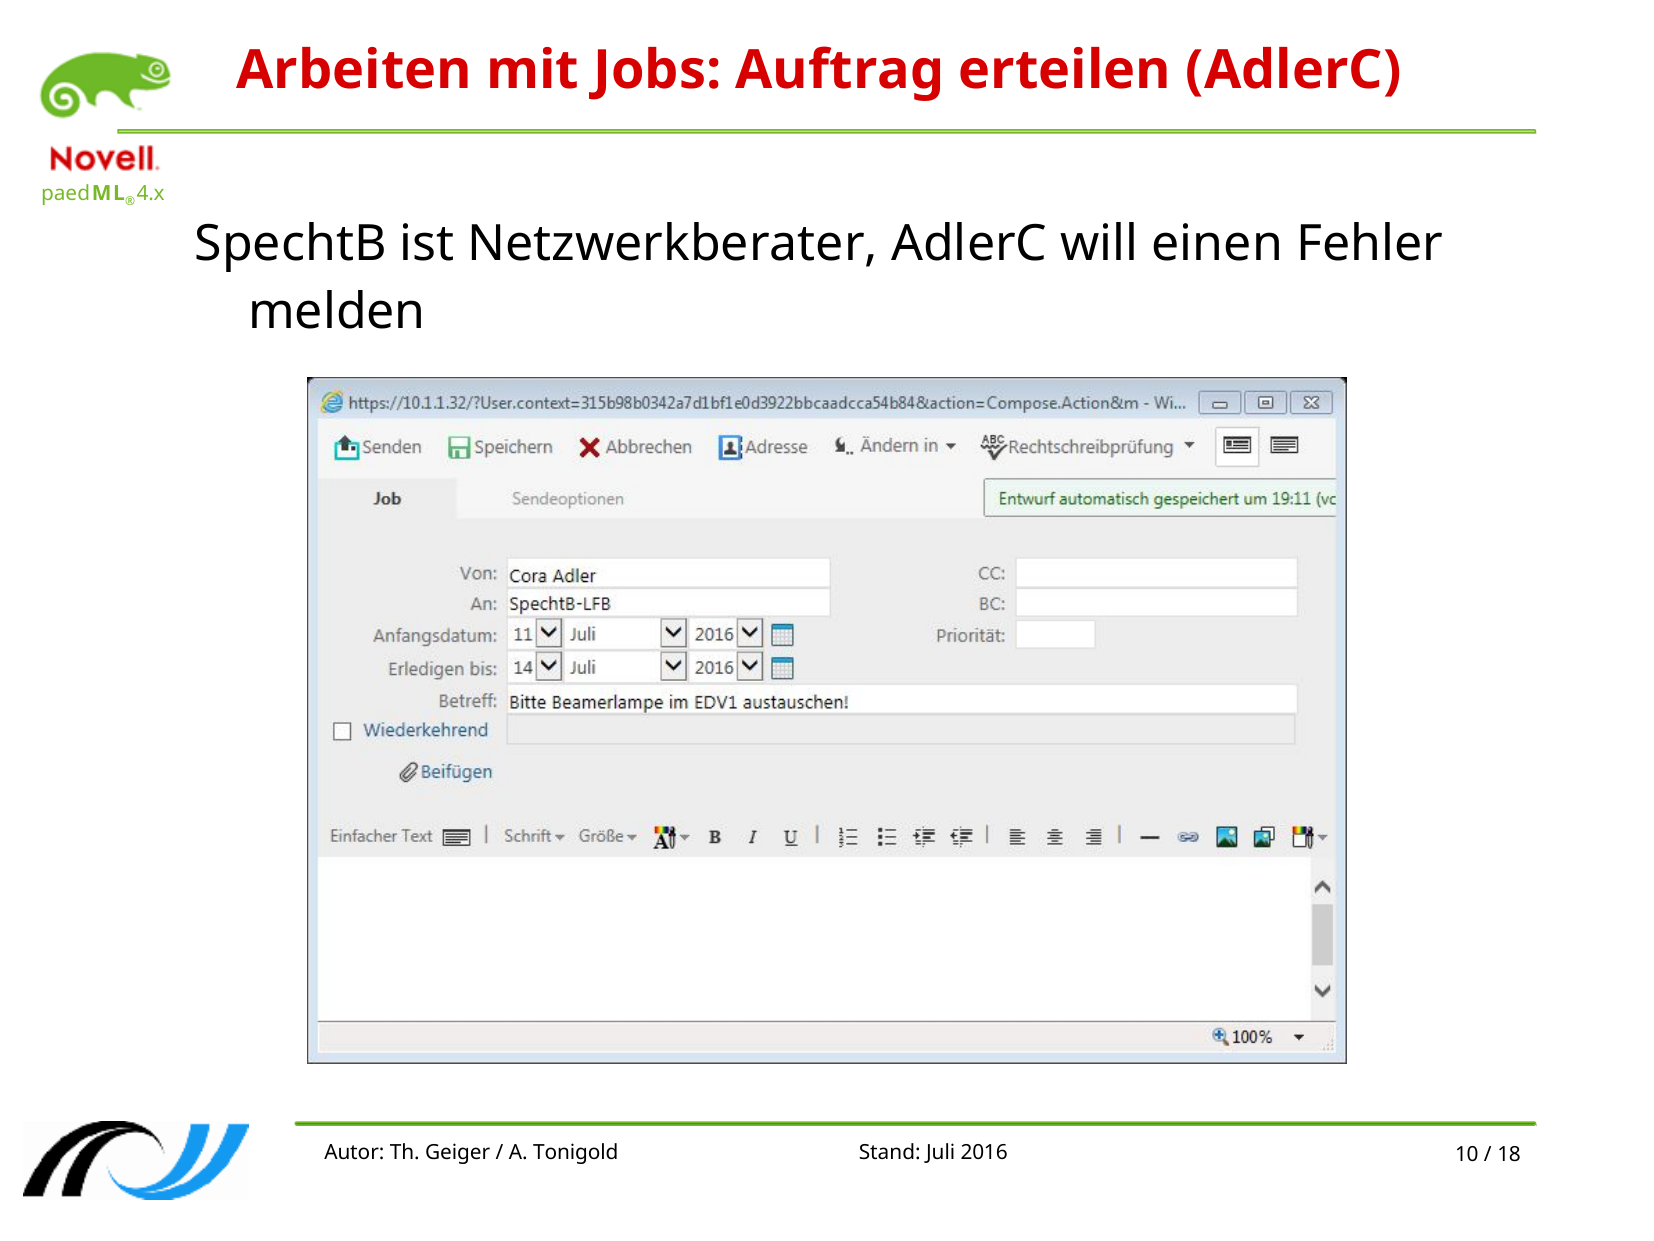

# Arbeiten mit Jobs: Auftrag erteilen (AdlerC)
SpechtB ist Netzwerkberater, AdlerC will einen Fehler melden
Autor: Th. Geiger / A. Tonigold
Juli 2016
10